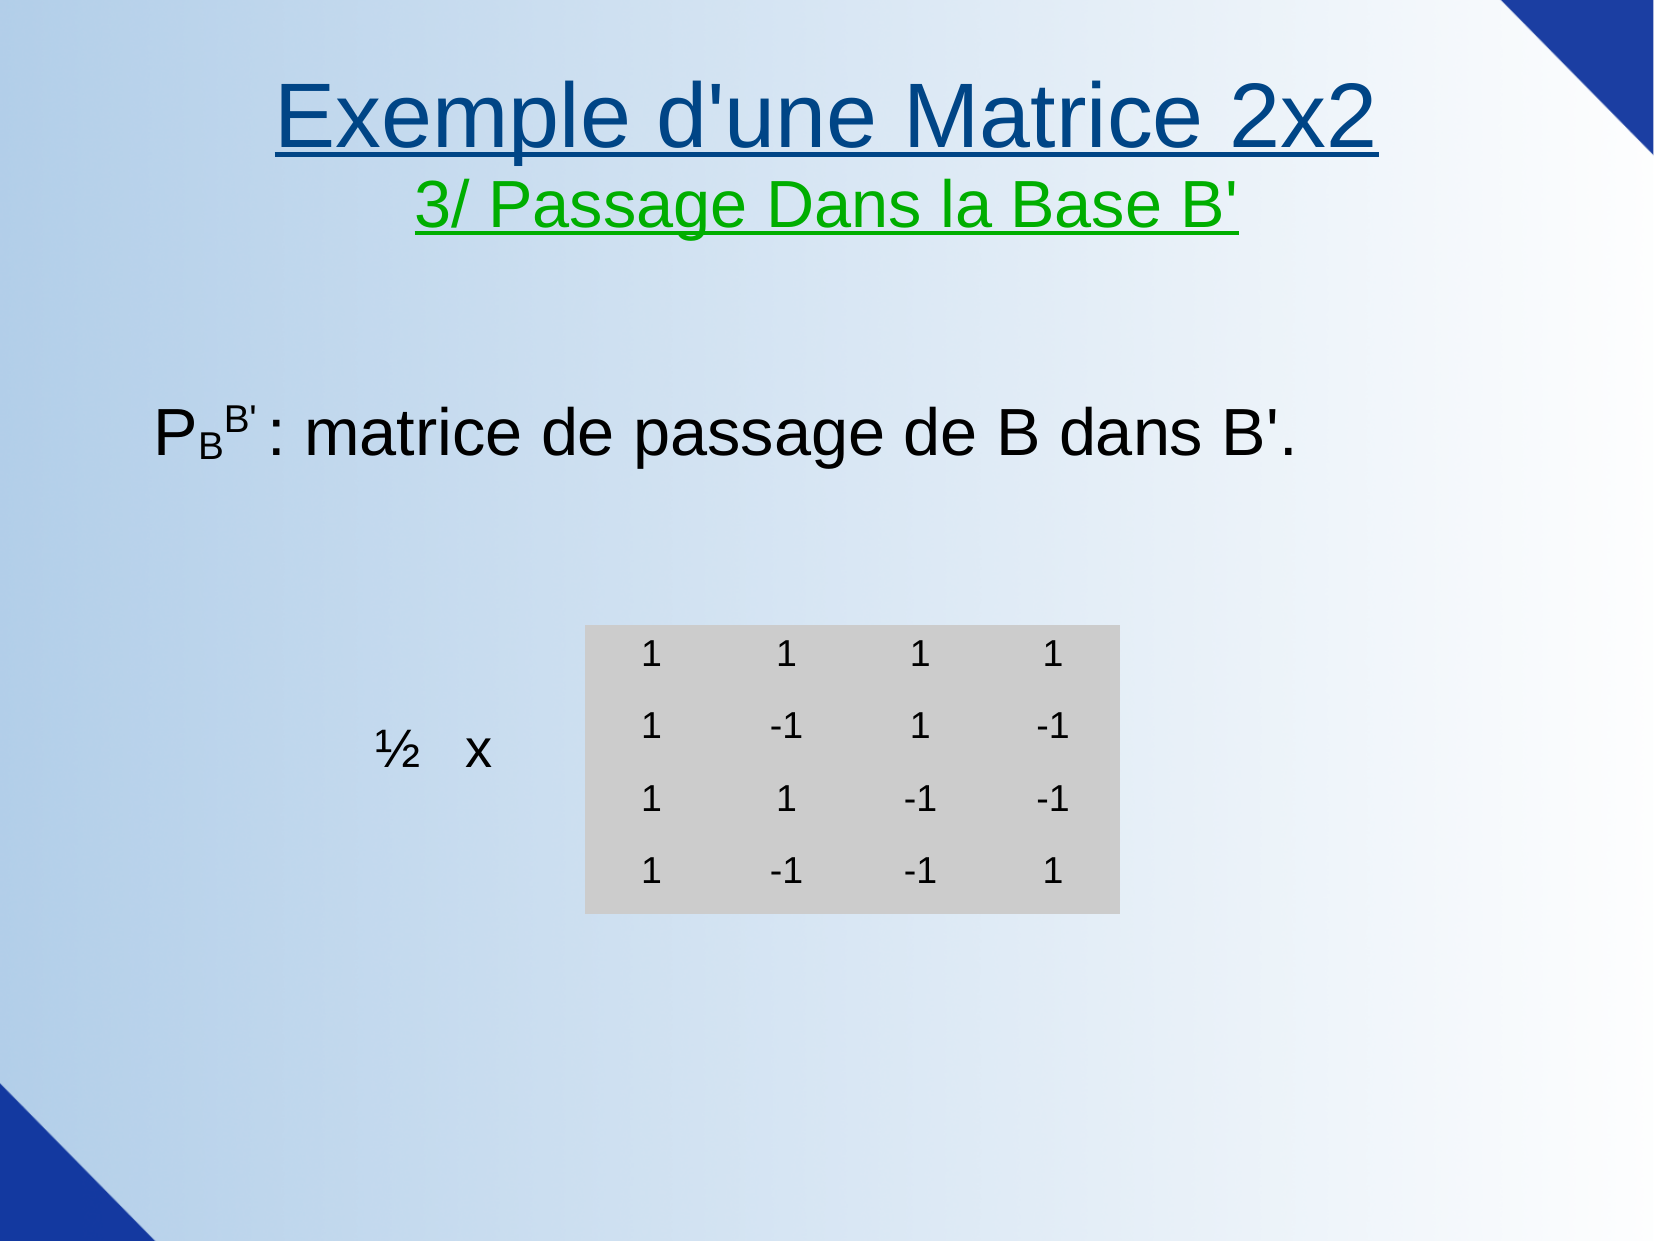

# Exemple d'une Matrice 2x2 3/ Passage Dans la Base B'
PBB' : matrice de passage de B dans B'.
 ½ x
| 1 | 1 | 1 | 1 |
| --- | --- | --- | --- |
| 1 | -1 | 1 | -1 |
| 1 | 1 | -1 | -1 |
| 1 | -1 | -1 | 1 |